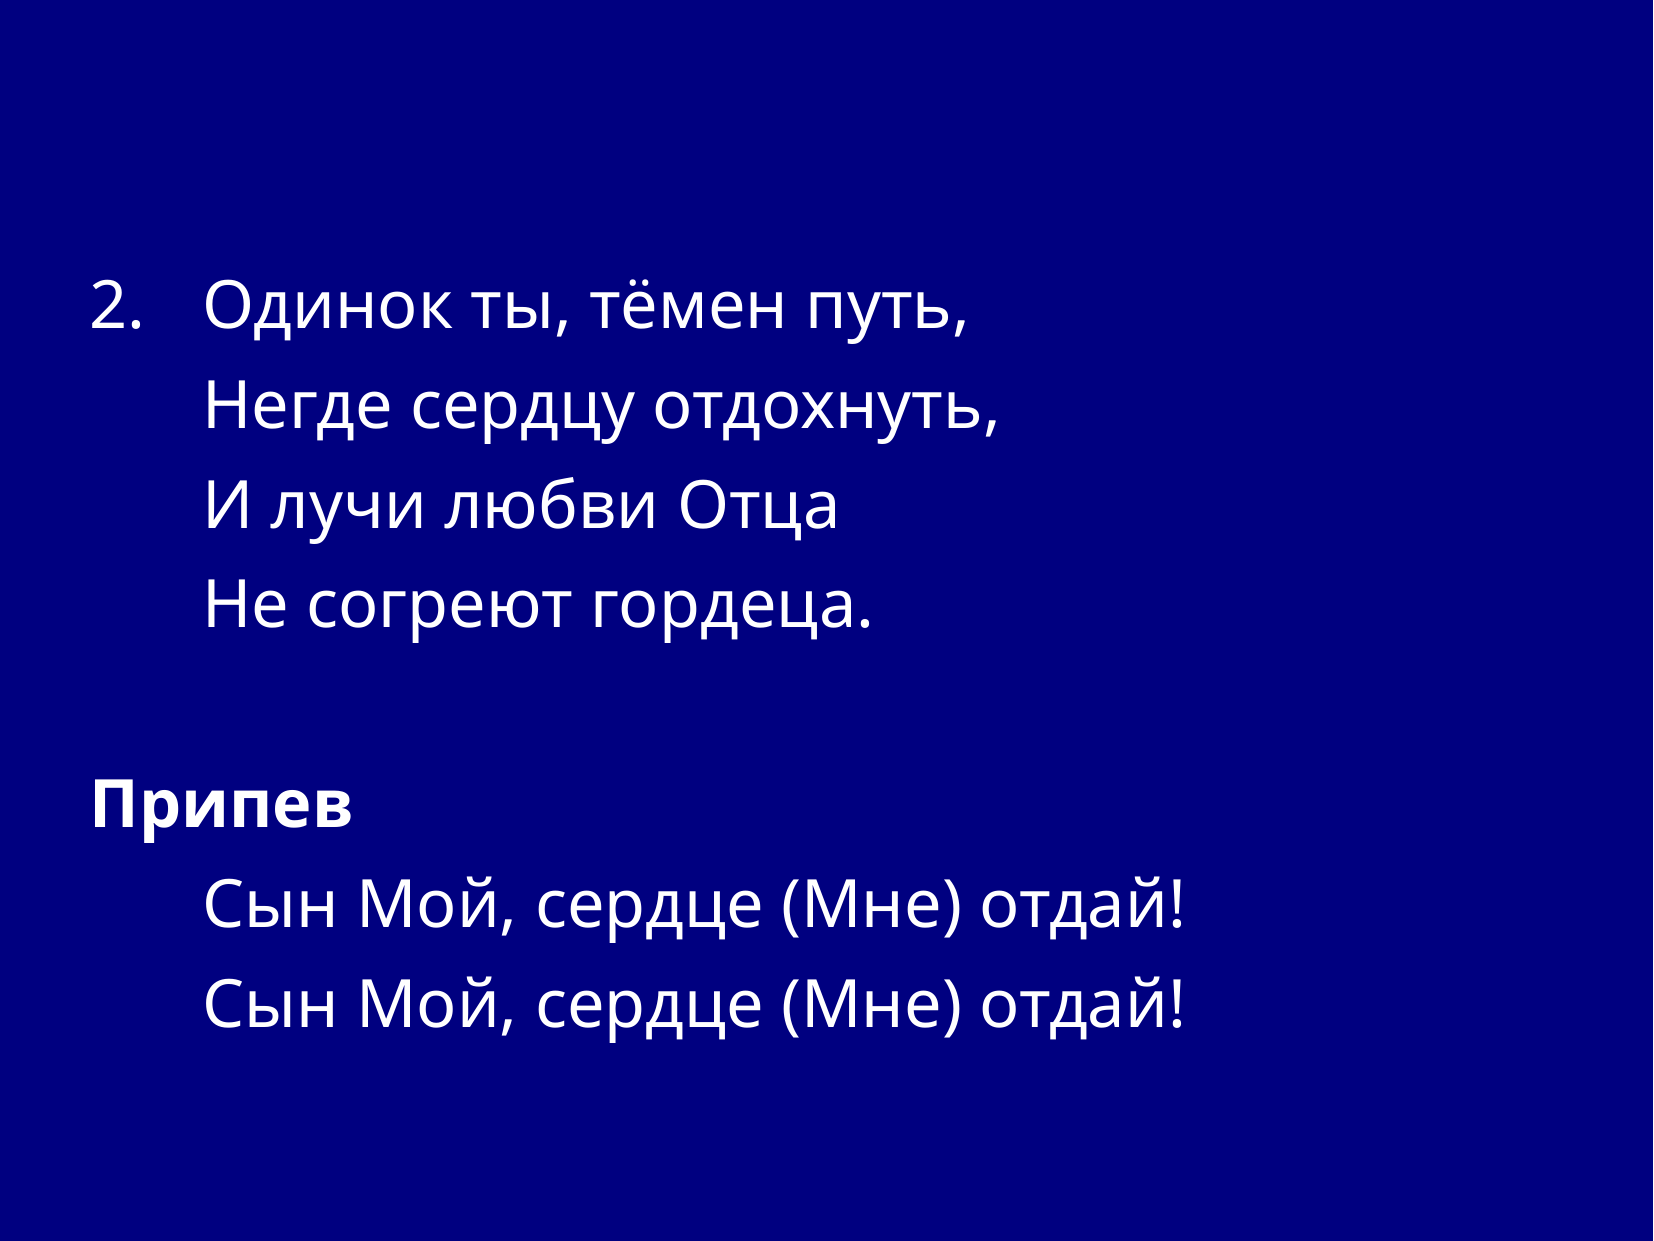

2.	Одинок ты, тёмен путь,
	Негде сердцу отдохнуть,
	И лучи любви Отца
	Не согреют гордеца.
Припев
	Сын Мой, сердце (Мне) отдай!
	Сын Мой, сердце (Мне) отдай!